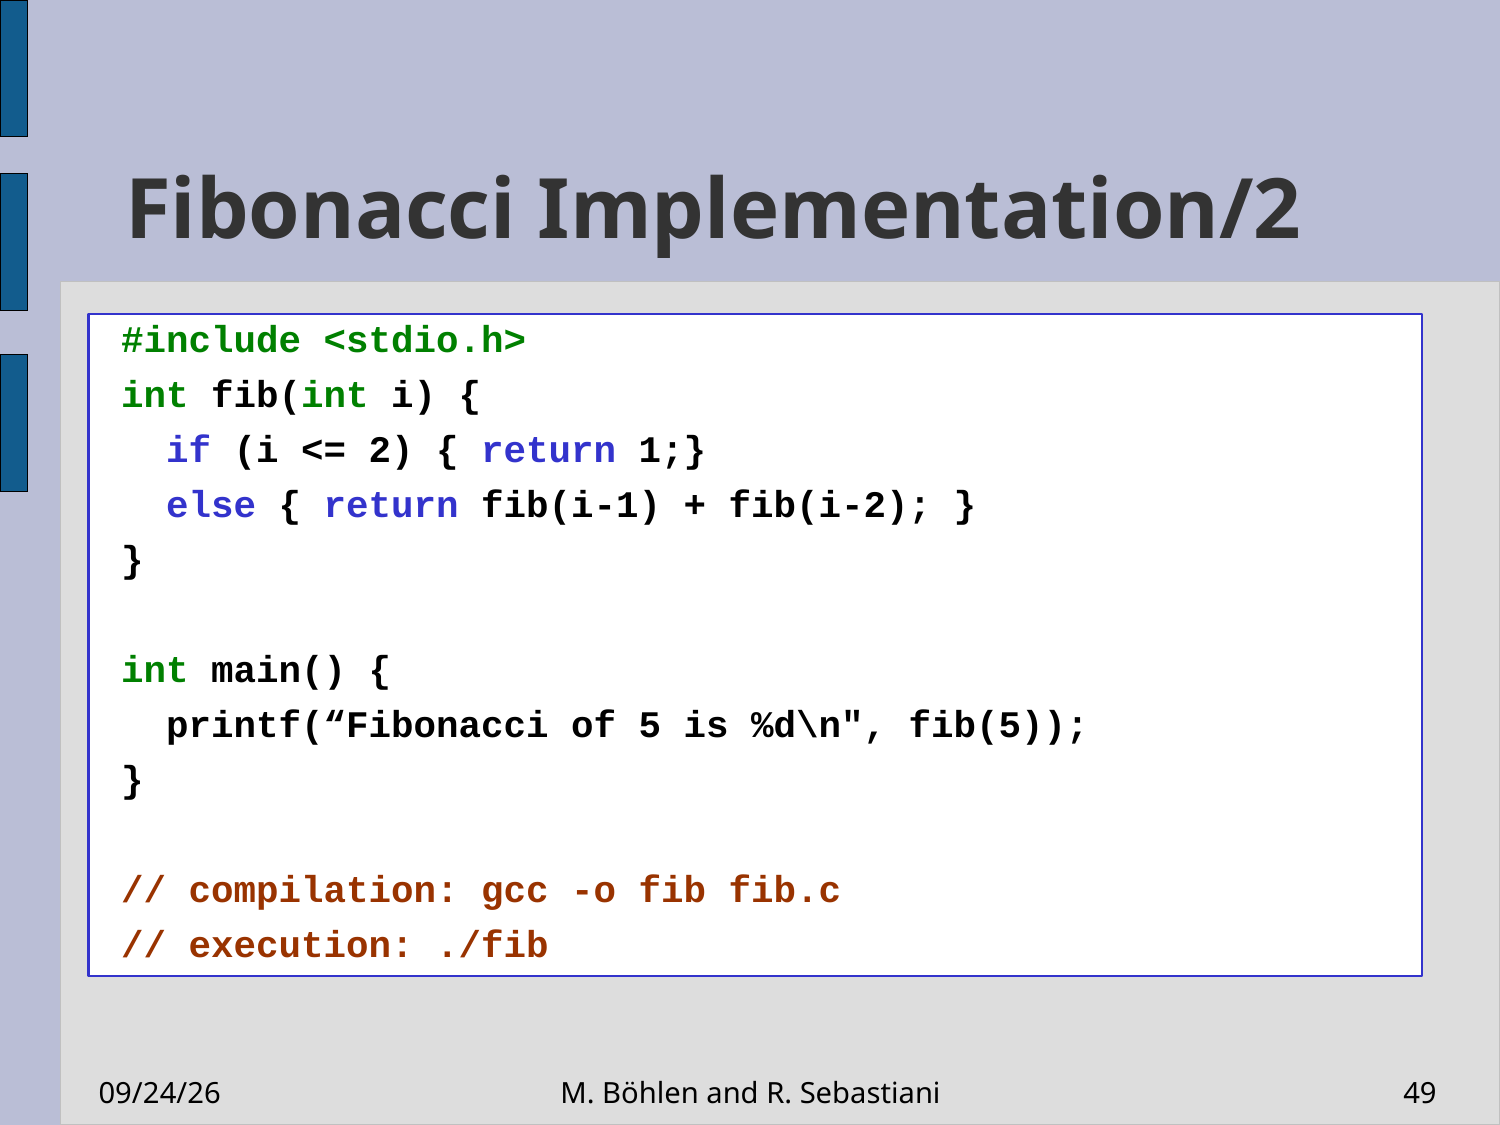

# Fibonacci Implementation/2
#include <stdio.h>
int fib(int i) {
 if (i <= 2) { return 1;}
 else { return fib(i-1) + fib(i-2); }
}
int main() {
 printf(“Fibonacci of 5 is %d\n", fib(5));
}
// compilation: gcc -o fib fib.c
// execution: ./fib
M. Böhlen and R. Sebastiani
49